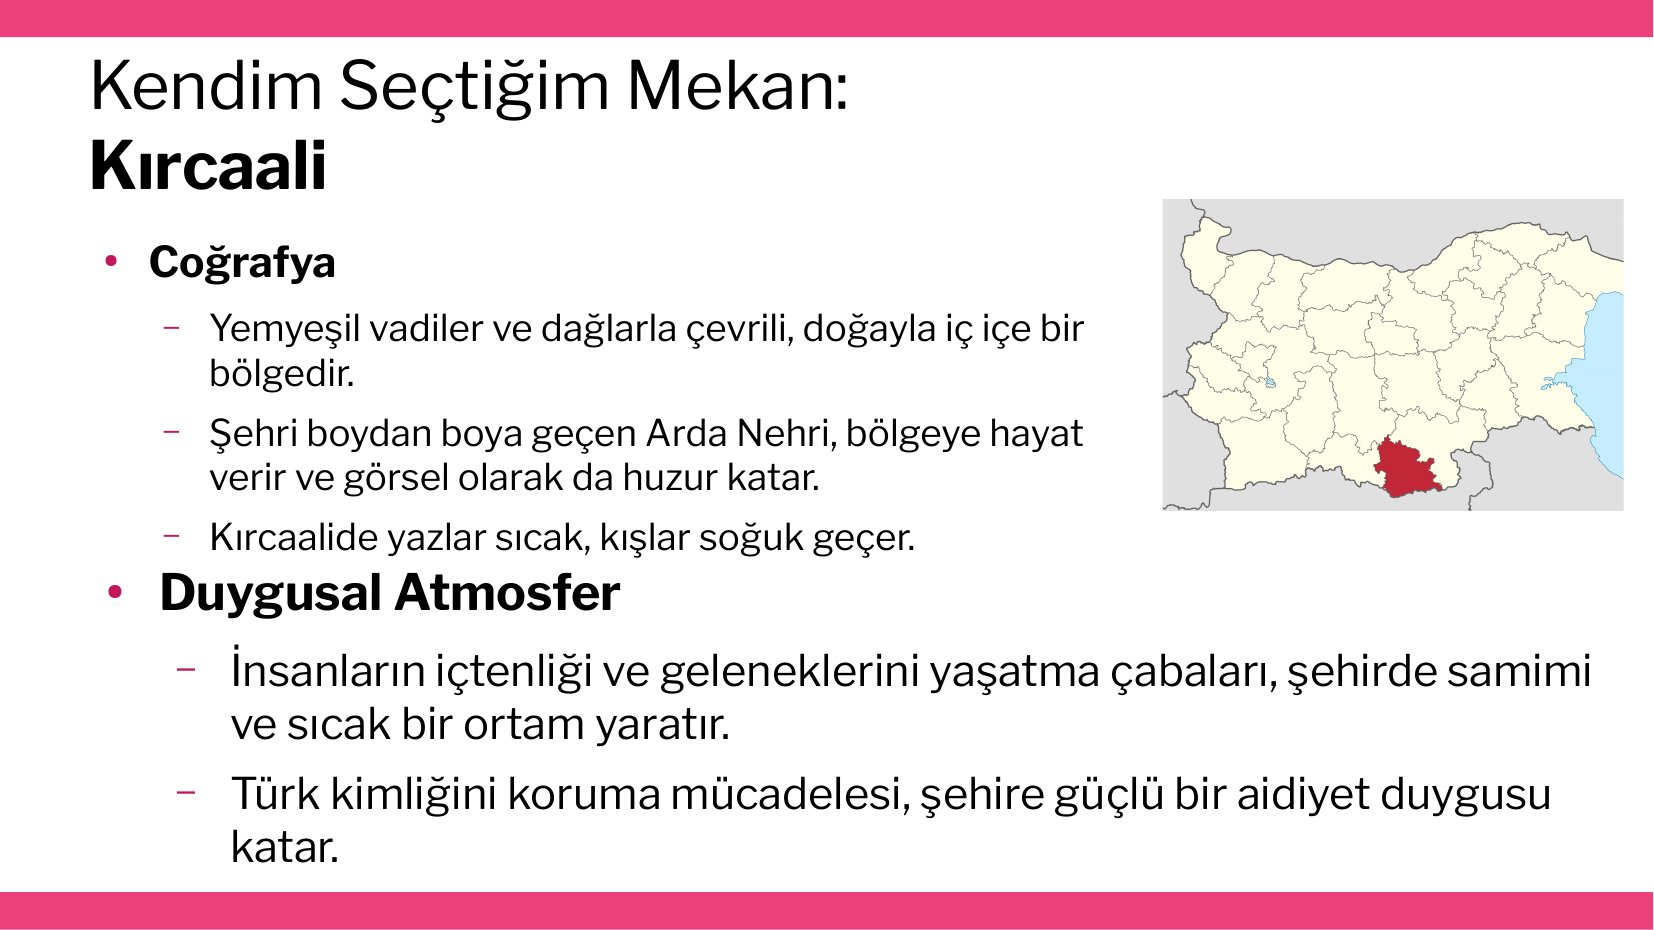

# Kendim Seçtiğim Mekan: Kırcaali
Coğrafya
Yemyeşil vadiler ve dağlarla çevrili, doğayla iç içe bir bölgedir.
Şehri boydan boya geçen Arda Nehri, bölgeye hayat verir ve görsel olarak da huzur katar.
Kırcaalide yazlar sıcak, kışlar soğuk geçer.
Duygusal Atmosfer
İnsanların içtenliği ve geleneklerini yaşatma çabaları, şehirde samimi ve sıcak bir ortam yaratır.
Türk kimliğini koruma mücadelesi, şehire güçlü bir aidiyet duygusu katar.